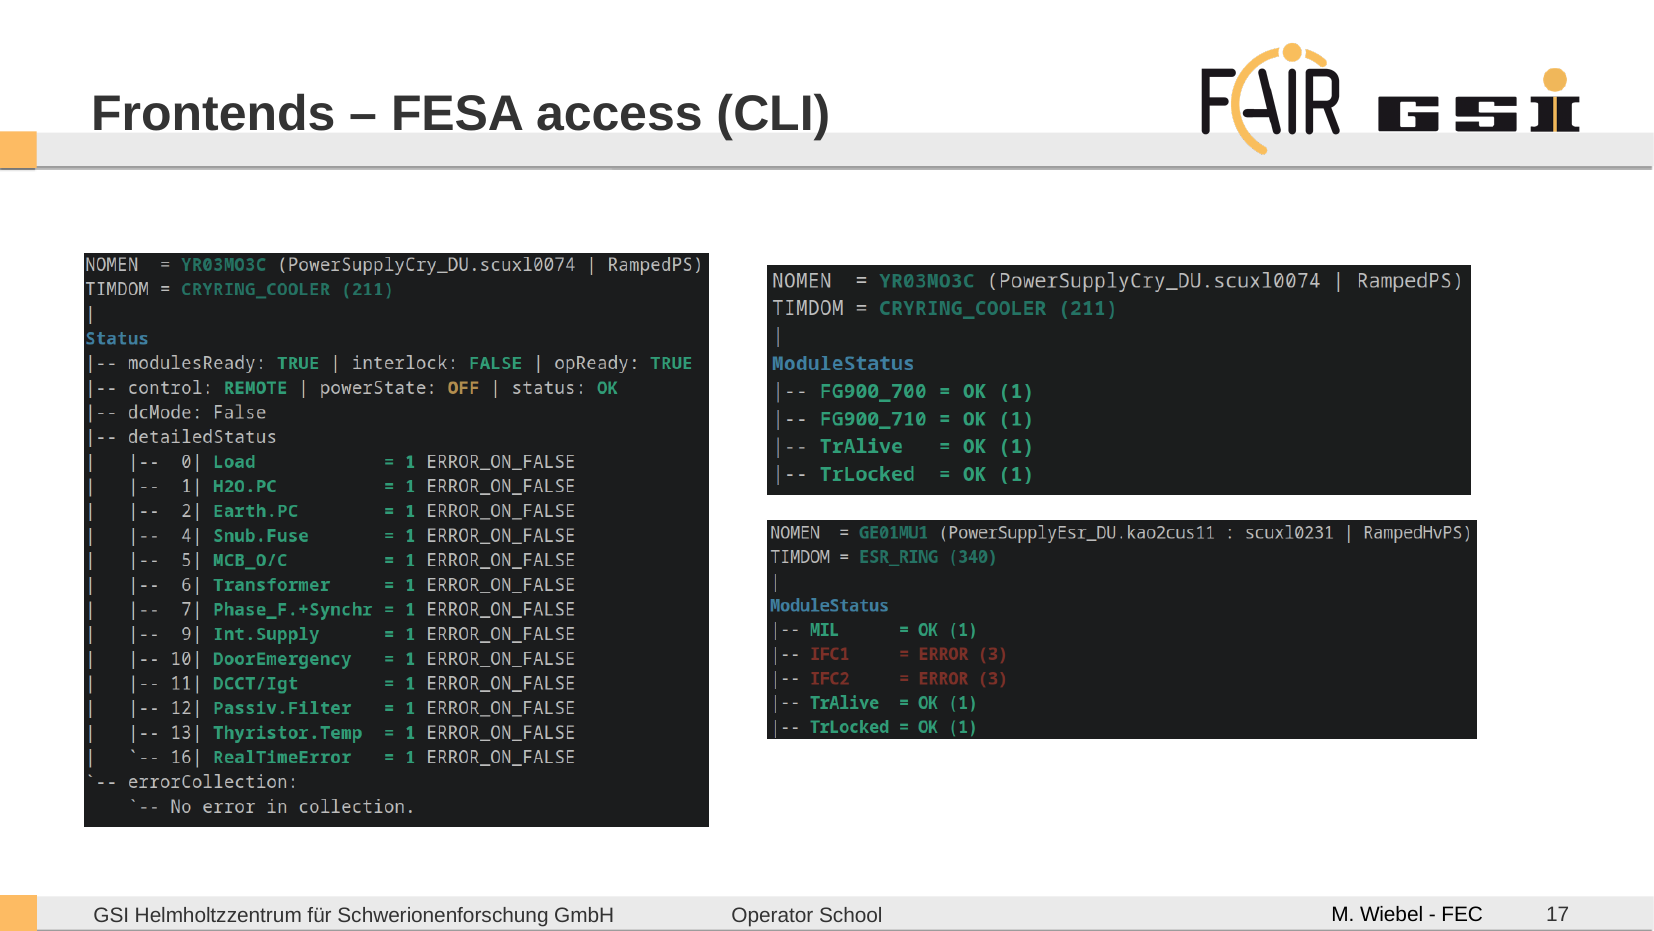

#
Frontends – FESA access (CLI)
M. Wiebel - FEC
17
Operator School